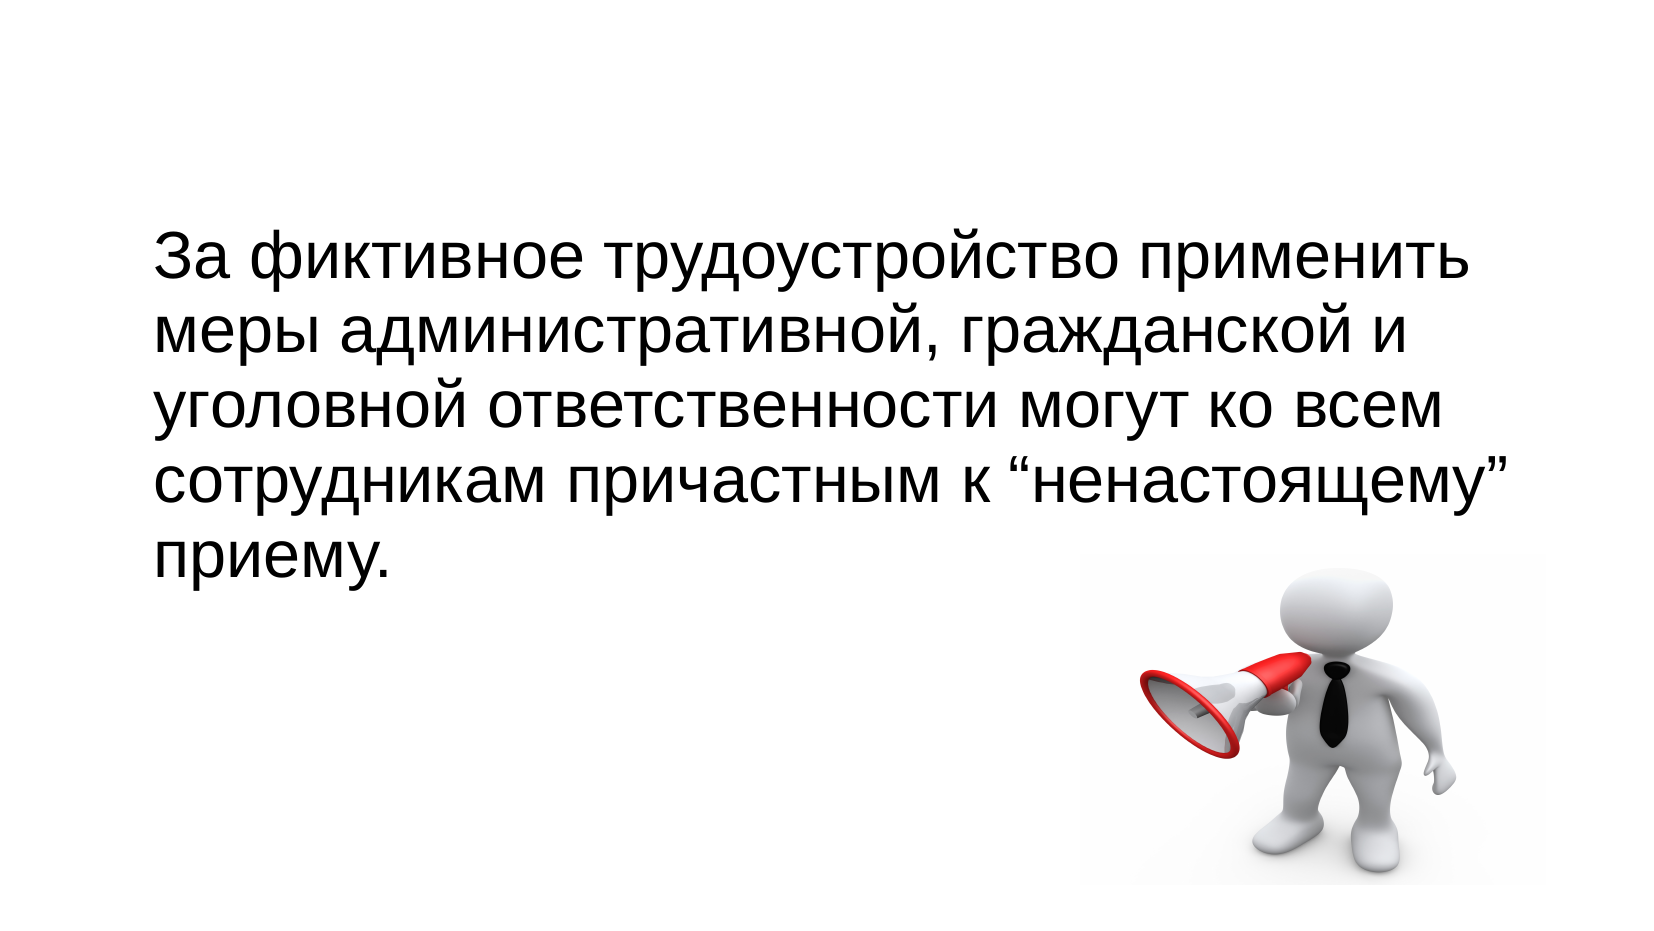

#
За фиктивное трудоустройство применить меры административной, гражданской и уголовной ответственности могут ко всем сотрудникам причастным к “ненастоящему” приему.